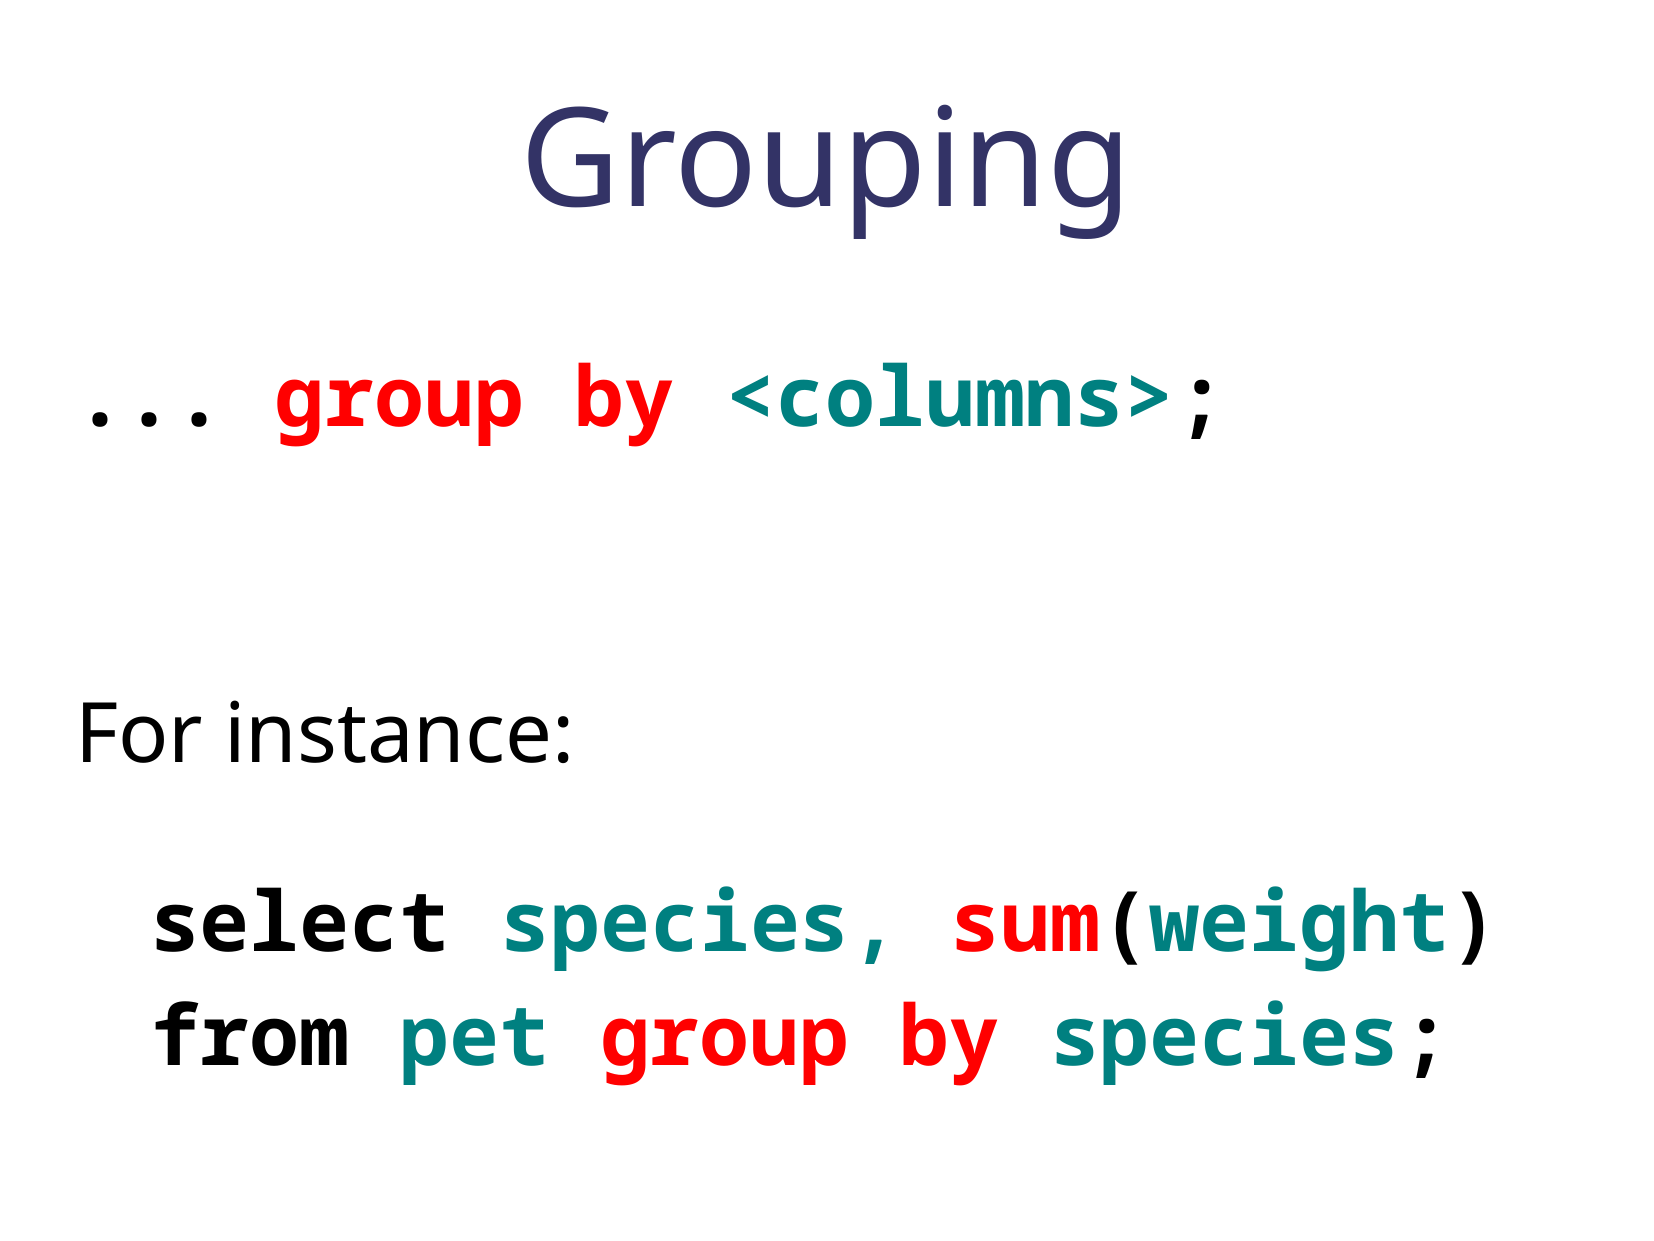

# Grouping
... group by <columns>;
For instance:
select species, sum(weight) from pet group by species;